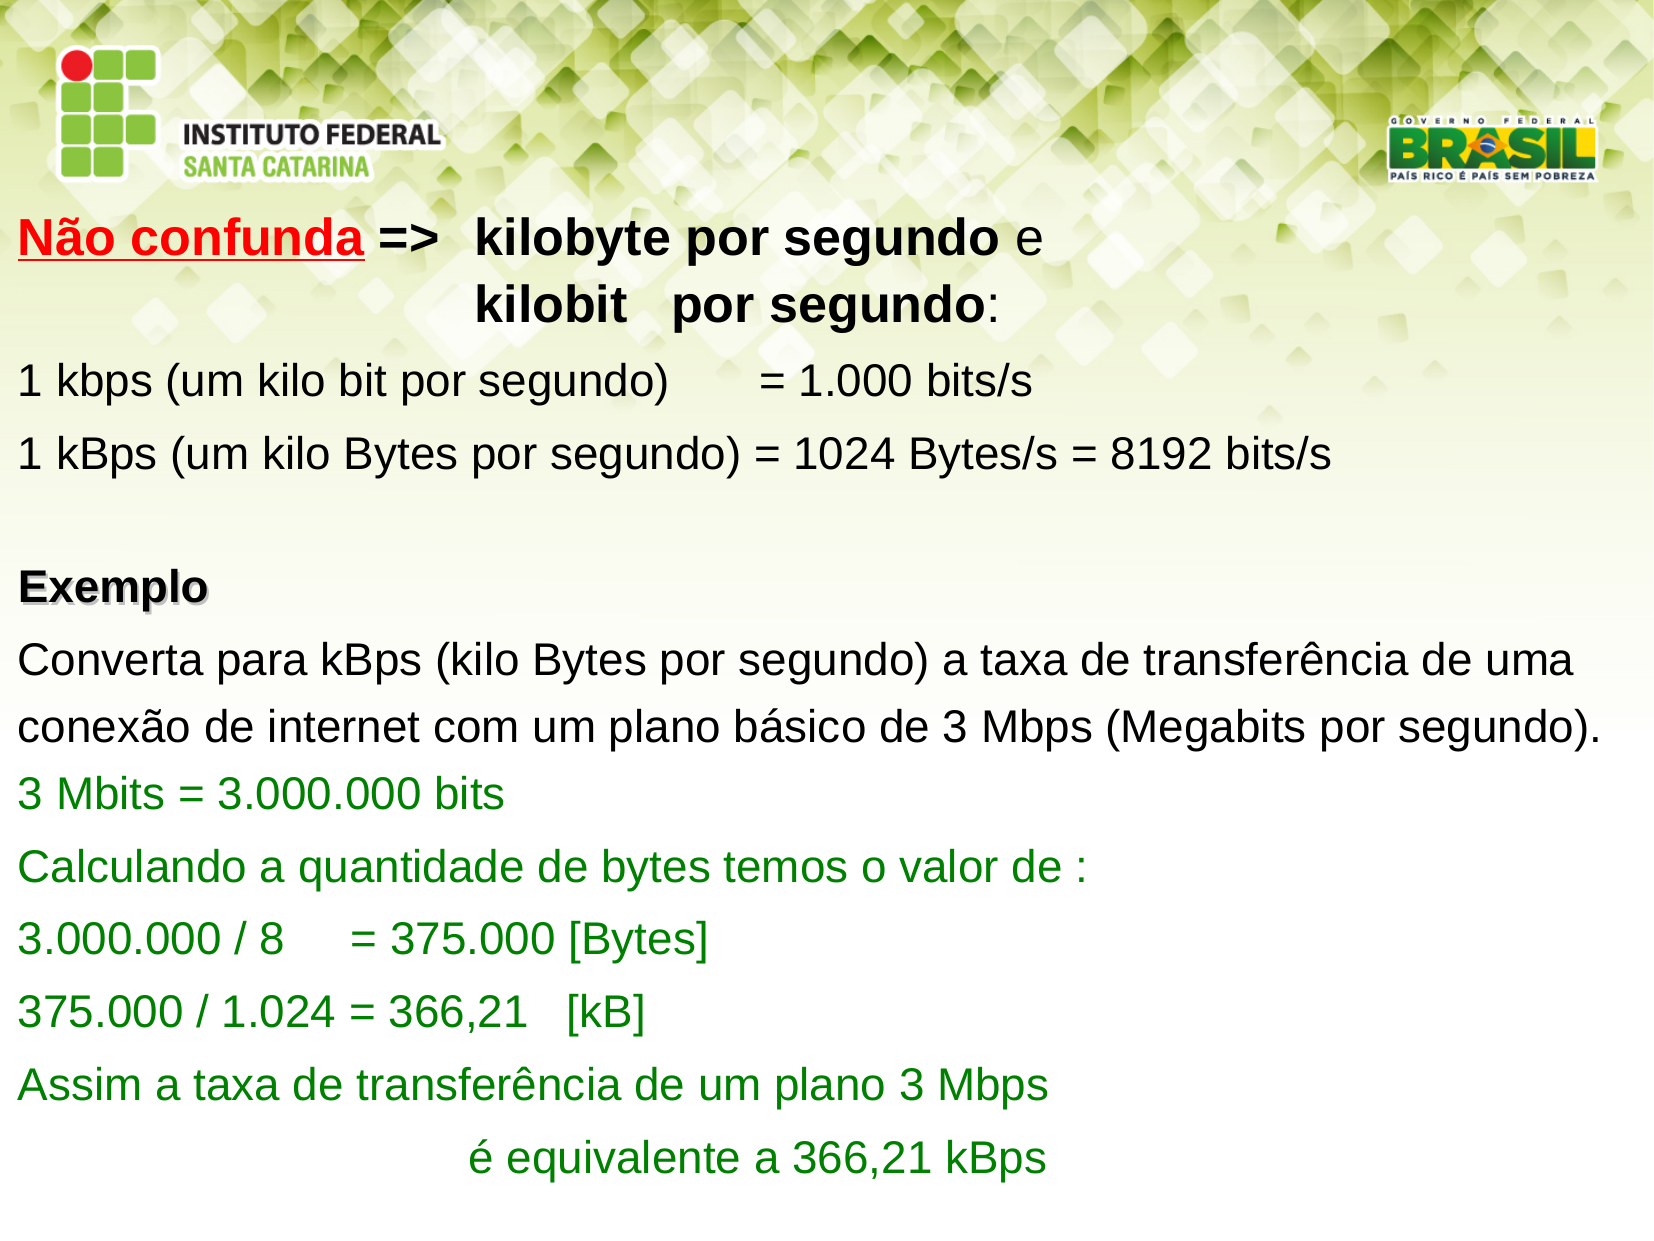

# Não confunda =>	 kilobyte por segundo e 										 		 kilobit por segundo:
1 kbps (um kilo bit por segundo) = 1.000 bits/s
1 kBps (um kilo Bytes por segundo) = 1024 Bytes/s = 8192 bits/s
Exemplo
Converta para kBps (kilo Bytes por segundo) a taxa de transferência de uma conexão de internet com um plano básico de 3 Mbps (Megabits por segundo).
3 Mbits = 3.000.000 bits
Calculando a quantidade de bytes temos o valor de :
3.000.000 / 8 	 = 375.000 [Bytes]
375.000 / 1.024 = 366,21 [kB]
Assim a taxa de transferência de um plano 3 Mbps
			 é equivalente a 366,21 kBps